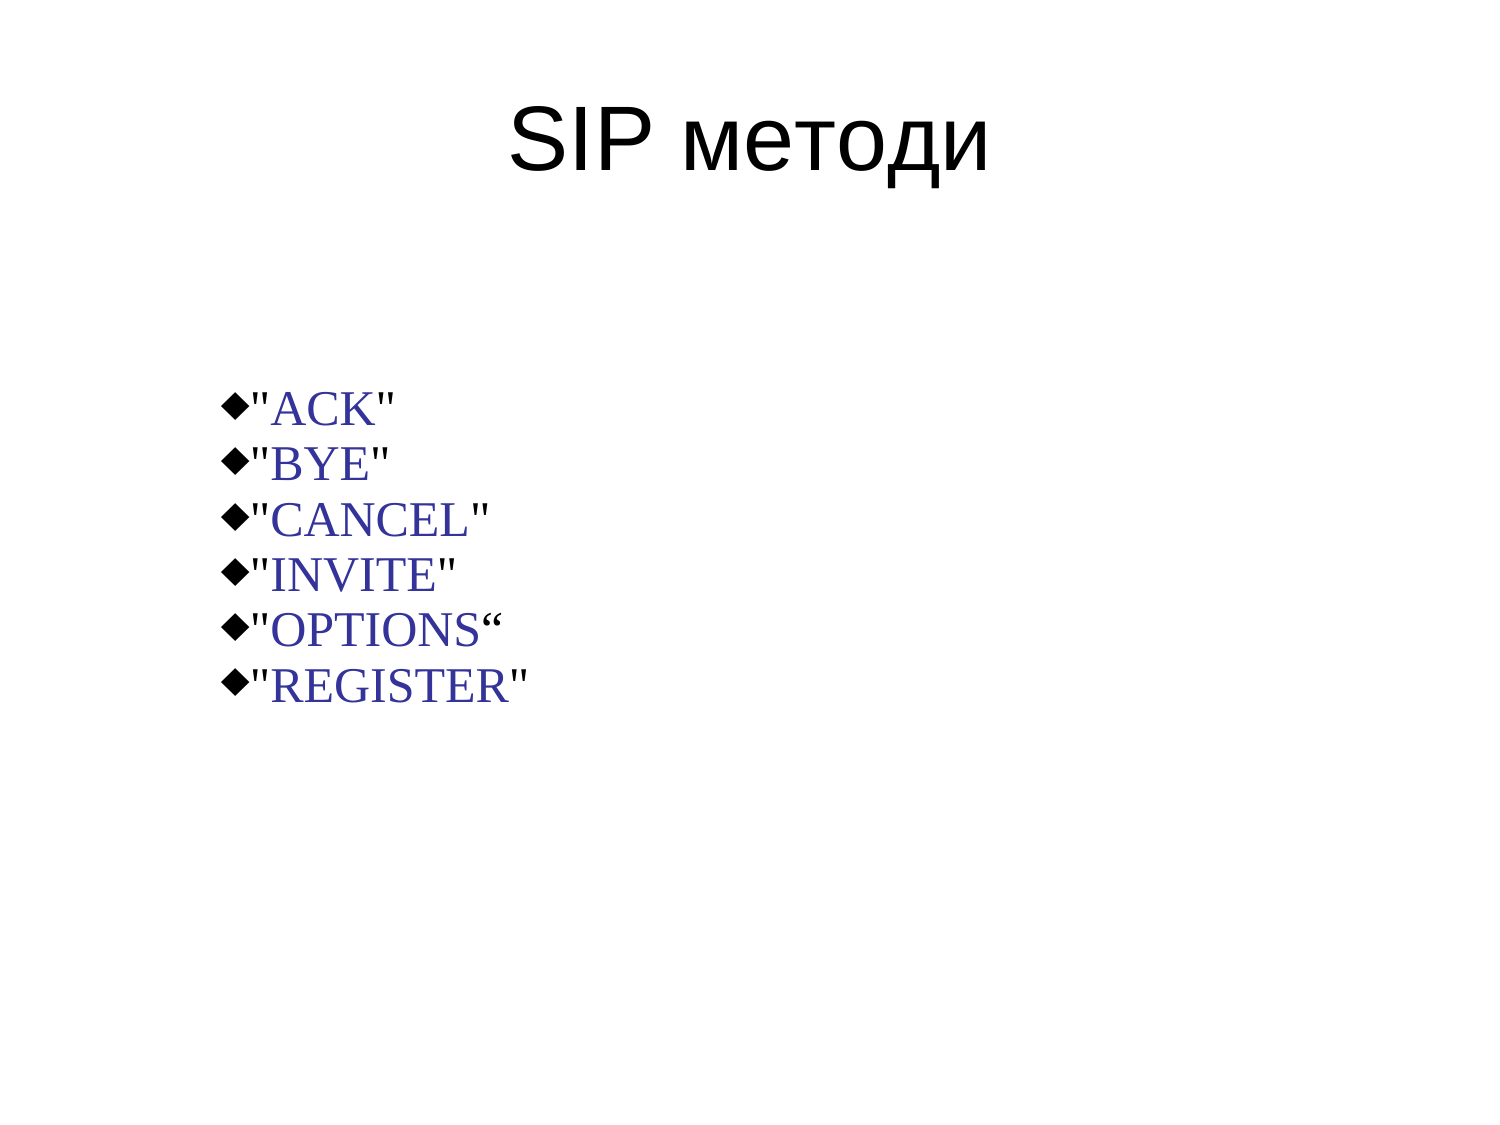

# SIP методи
"ACK"
"BYE"
"CANCEL"
"INVITE"
"OPTIONS“
"REGISTER"